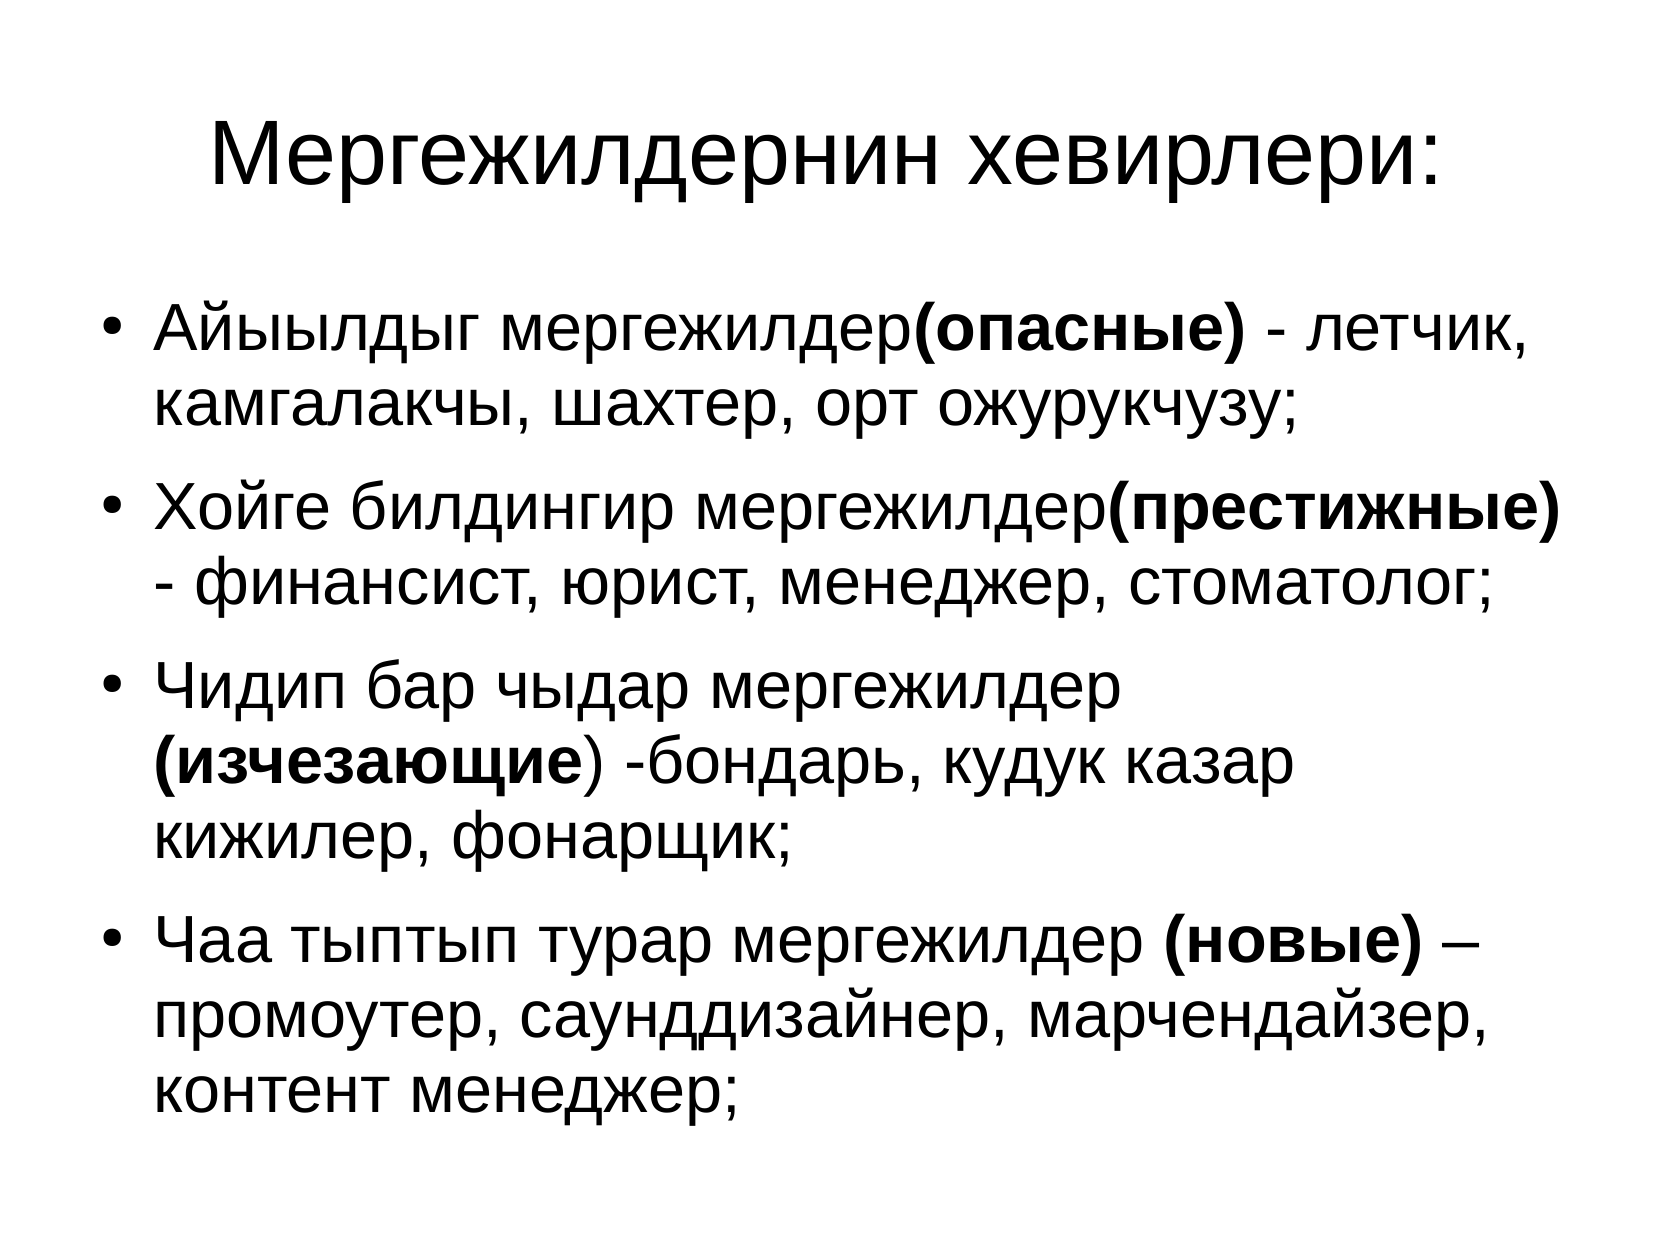

# Мергежилдернин хевирлери:
Айыылдыг мергежилдер(опасные) - летчик, камгалакчы, шахтер, орт ожурукчузу;
Хойге билдингир мергежилдер(престижные) - финансист, юрист, менеджер, стоматолог;
Чидип бар чыдар мергежилдер (изчезающие) -бондарь, кудук казар кижилер, фонарщик;
Чаа тыптып турар мергежилдер (новые) – промоутер, саунддизайнер, марчендайзер, контент менеджер;